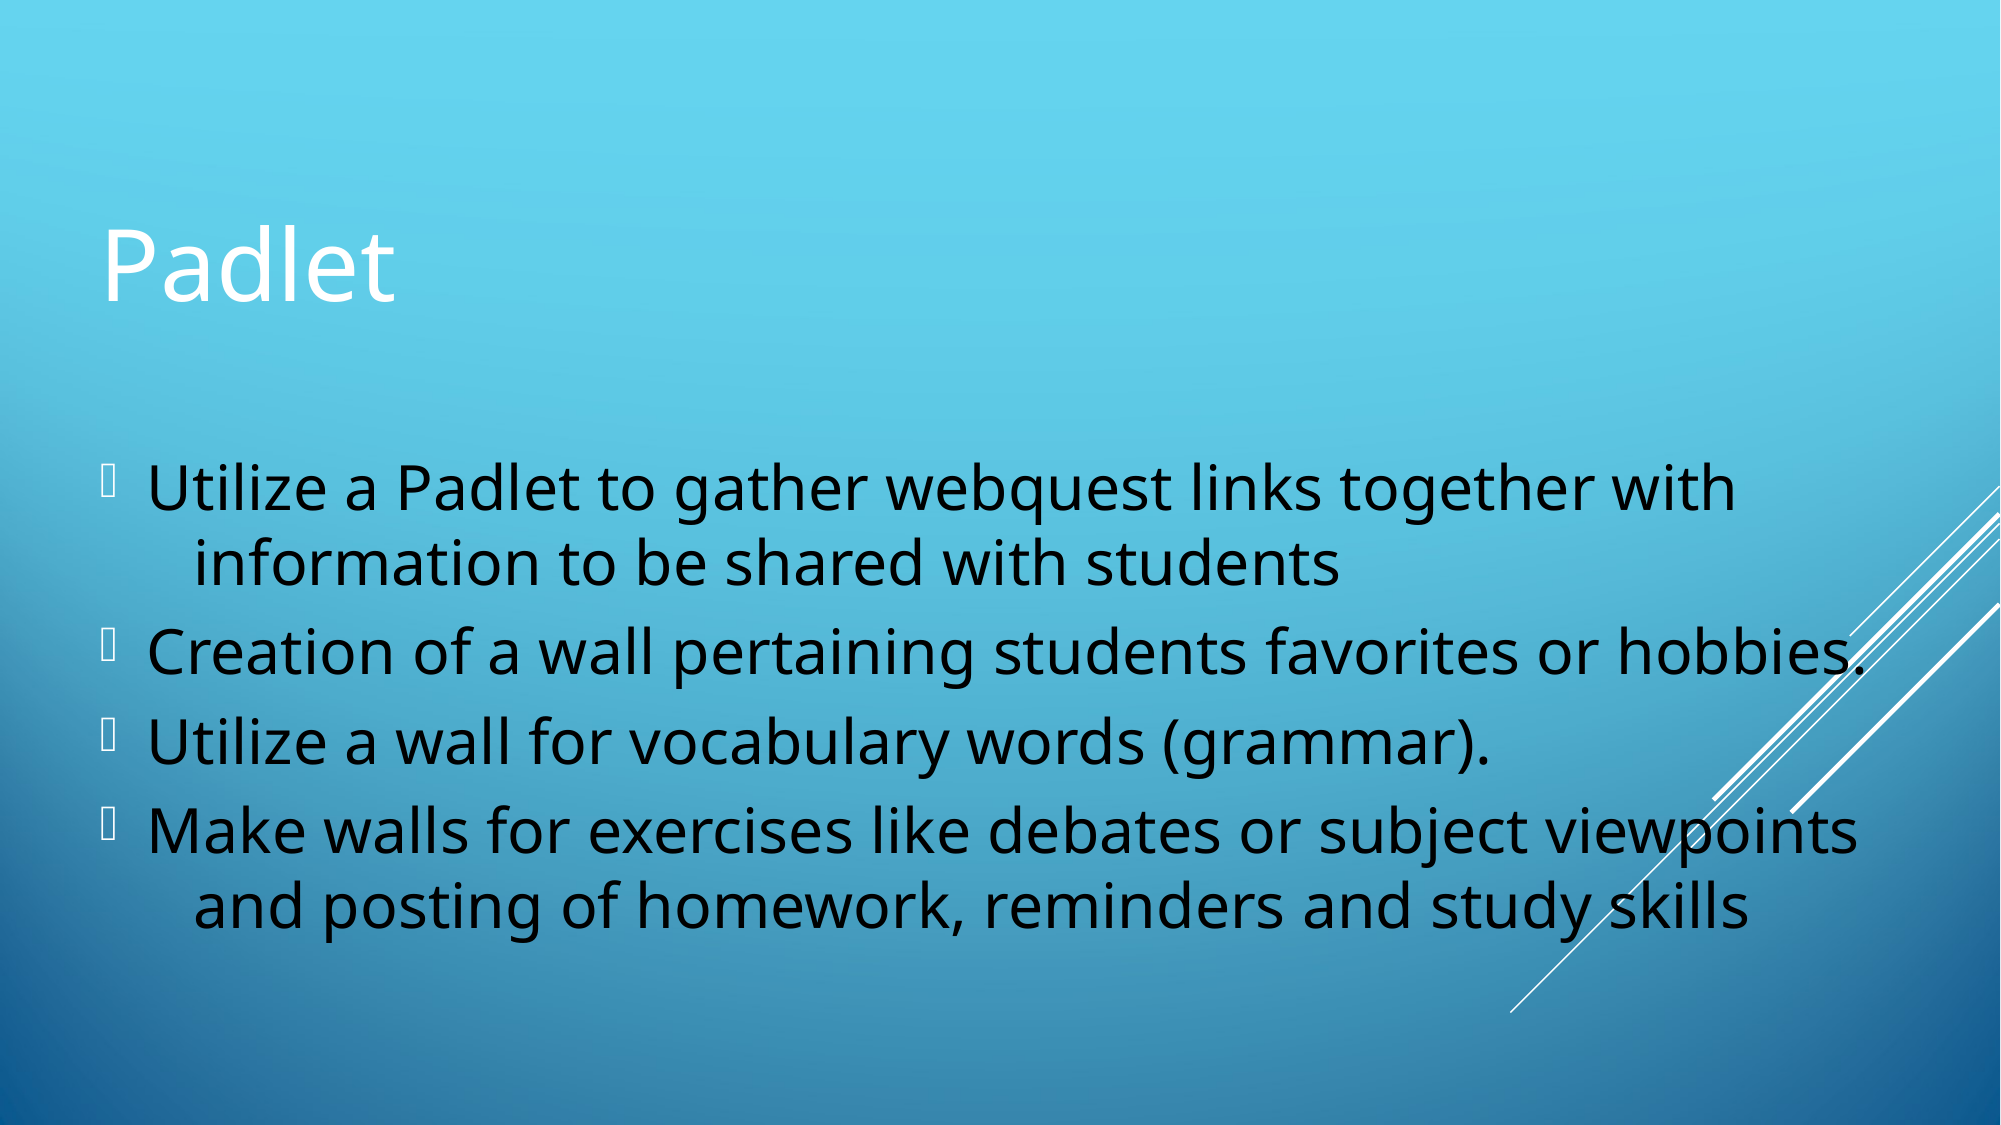

# Padlet
Utilize a Padlet to gather webquest links together with information to be shared with students
Creation of a wall pertaining students favorites or hobbies.
Utilize a wall for vocabulary words (grammar).
Make walls for exercises like debates or subject viewpoints and posting of homework, reminders and study skills